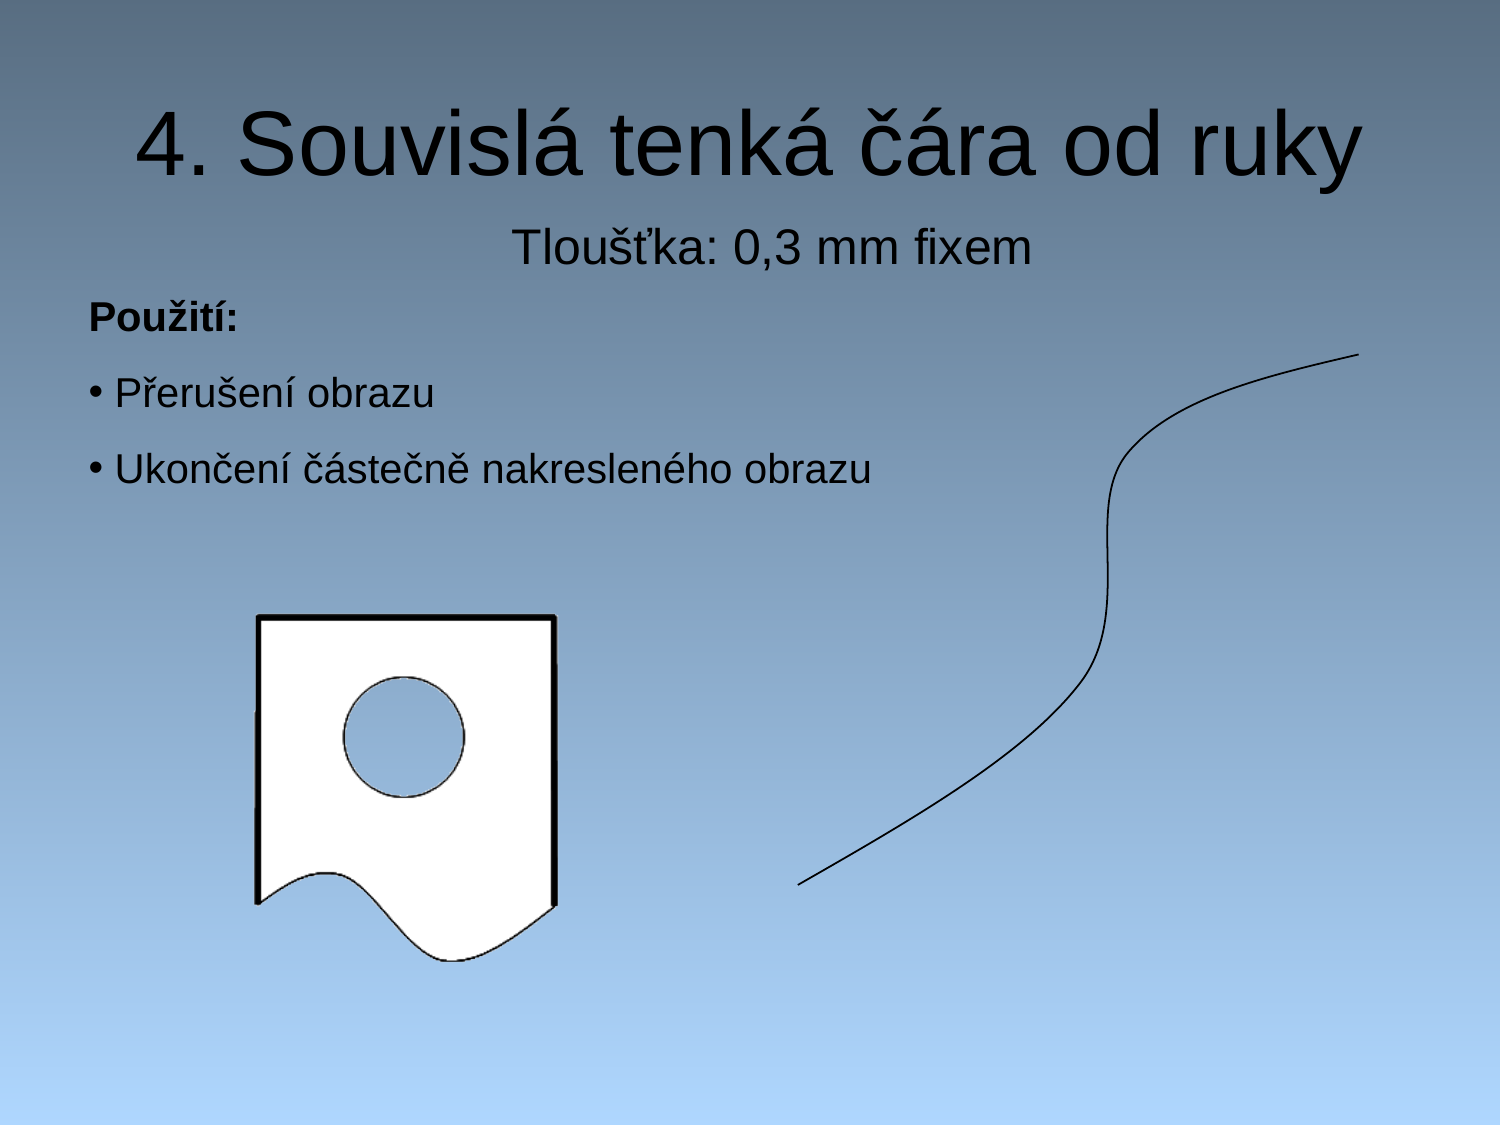

# 4. Souvislá tenká čára od ruky
Tloušťka: 0,3 mm fixem
Použití:
 Přerušení obrazu
 Ukončení částečně nakresleného obrazu